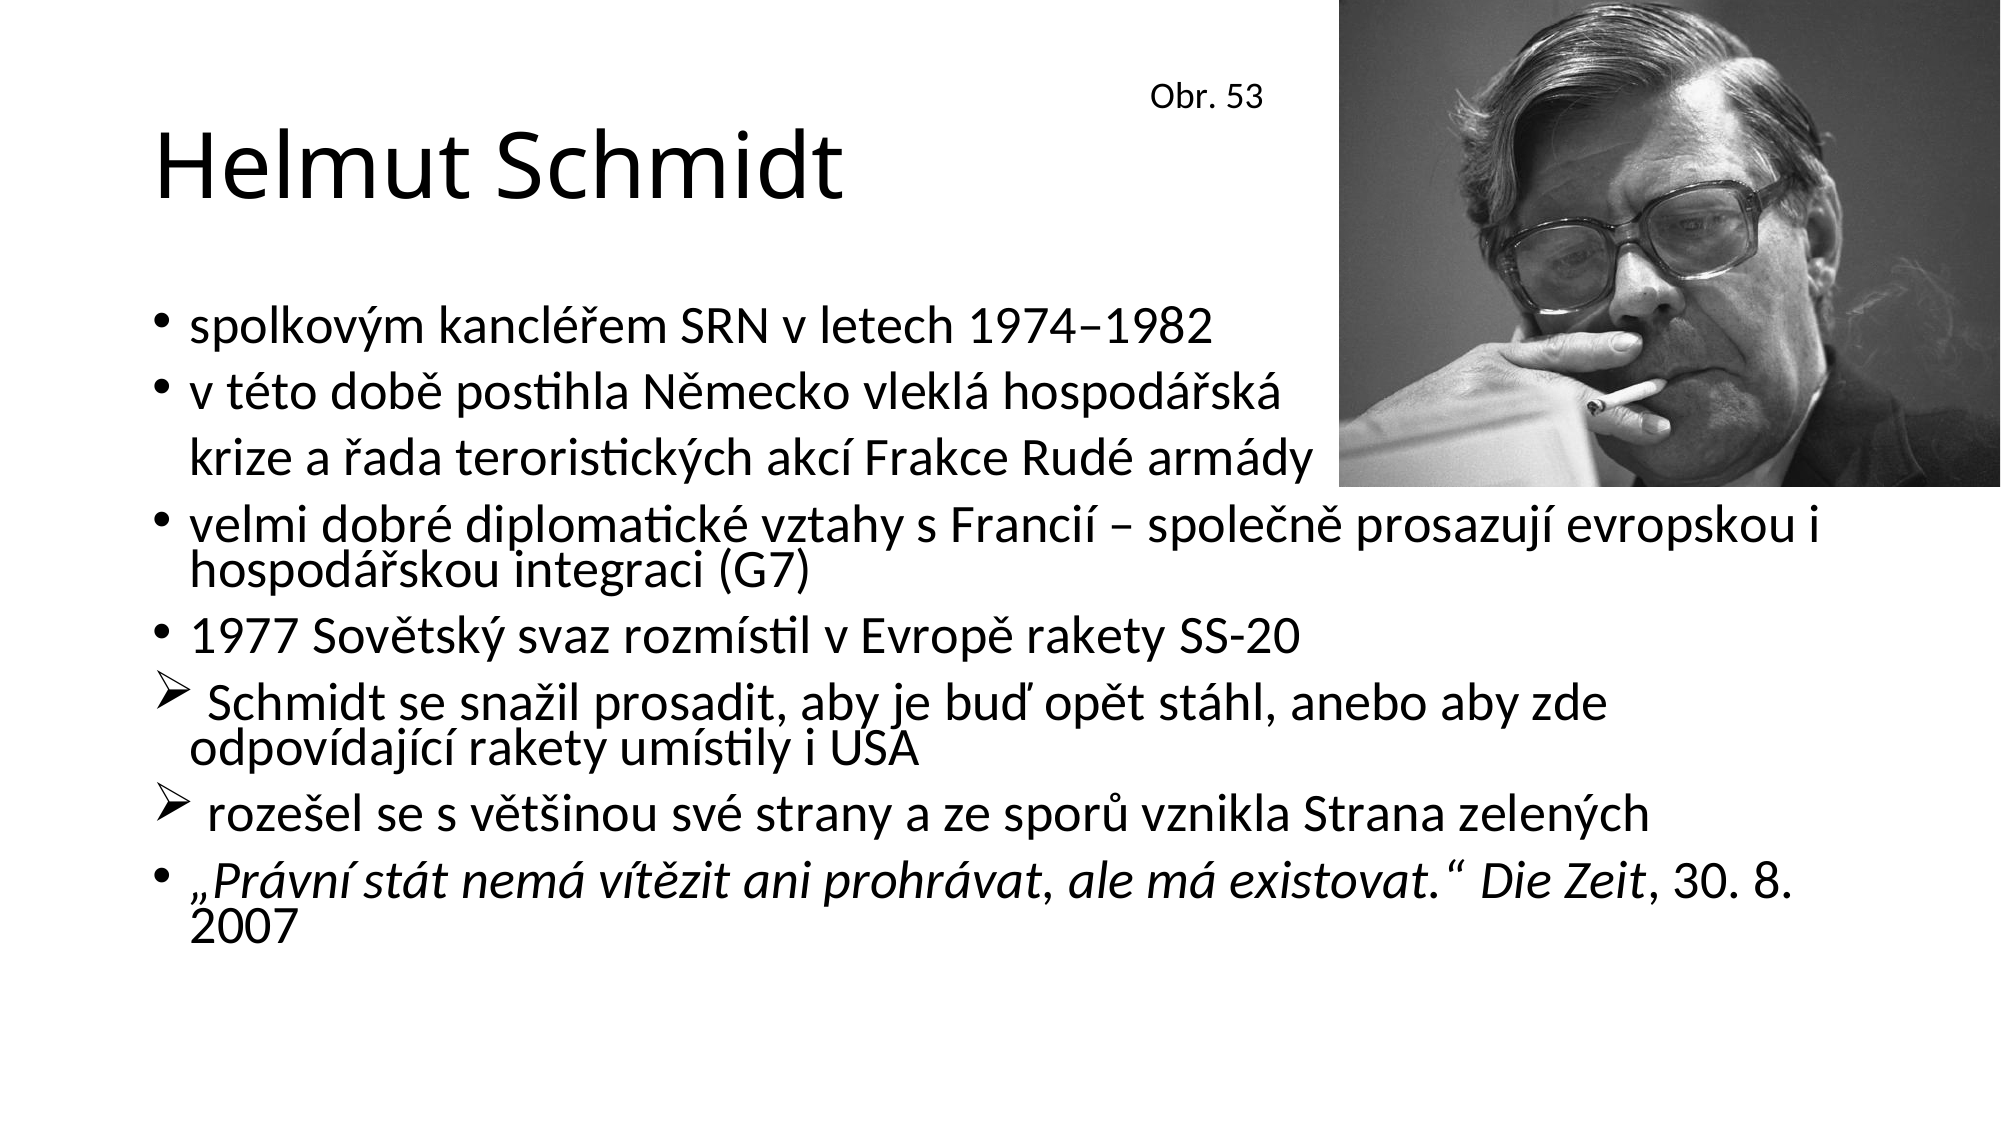

# Helmut Schmidt
Obr. 53
spolkovým kancléřem SRN v letech 1974–1982
v této době postihla Německo vleklá hospodářská
 krize a řada teroristických akcí Frakce Rudé armády
velmi dobré diplomatické vztahy s Francií – společně prosazují evropskou i hospodářskou integraci (G7)
1977 Sovětský svaz rozmístil v Evropě rakety SS-20
 Schmidt se snažil prosadit, aby je buď opět stáhl, anebo aby zde odpovídající rakety umístily i USA
 rozešel se s většinou své strany a ze sporů vznikla Strana zelených
„Právní stát nemá vítězit ani prohrávat, ale má existovat.“ Die Zeit, 30. 8. 2007